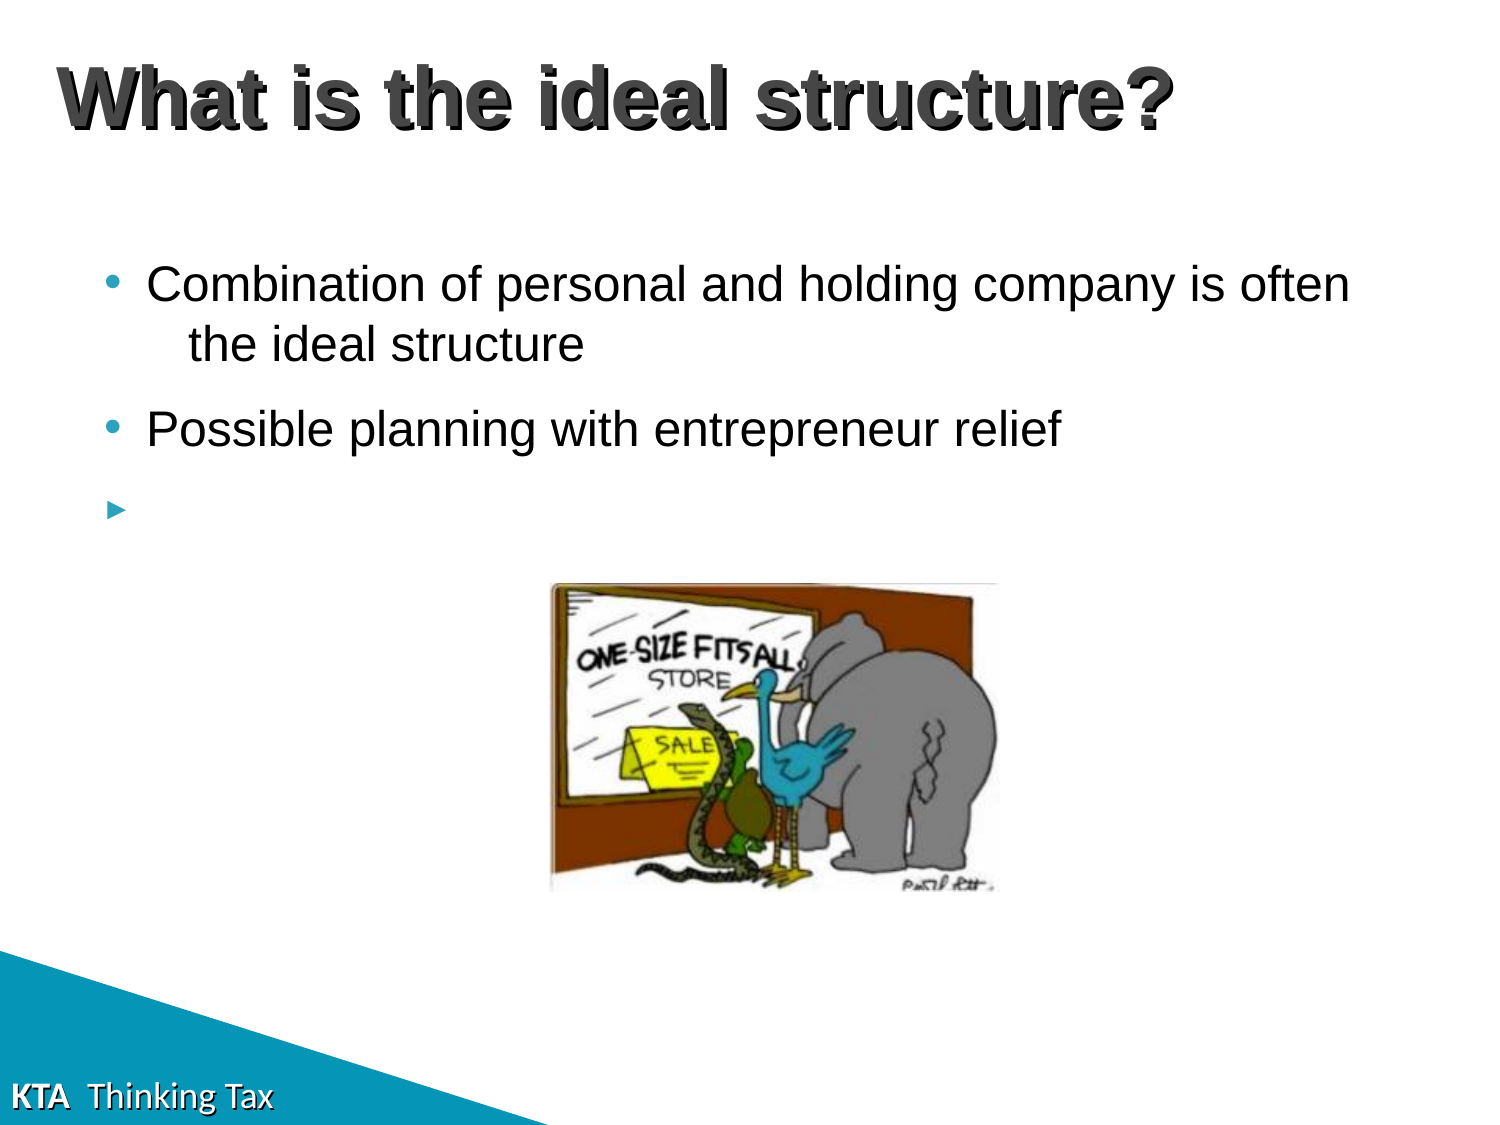

# What is the ideal structure?
Combination of personal and holding company is often the ideal structure
Possible planning with entrepreneur relief